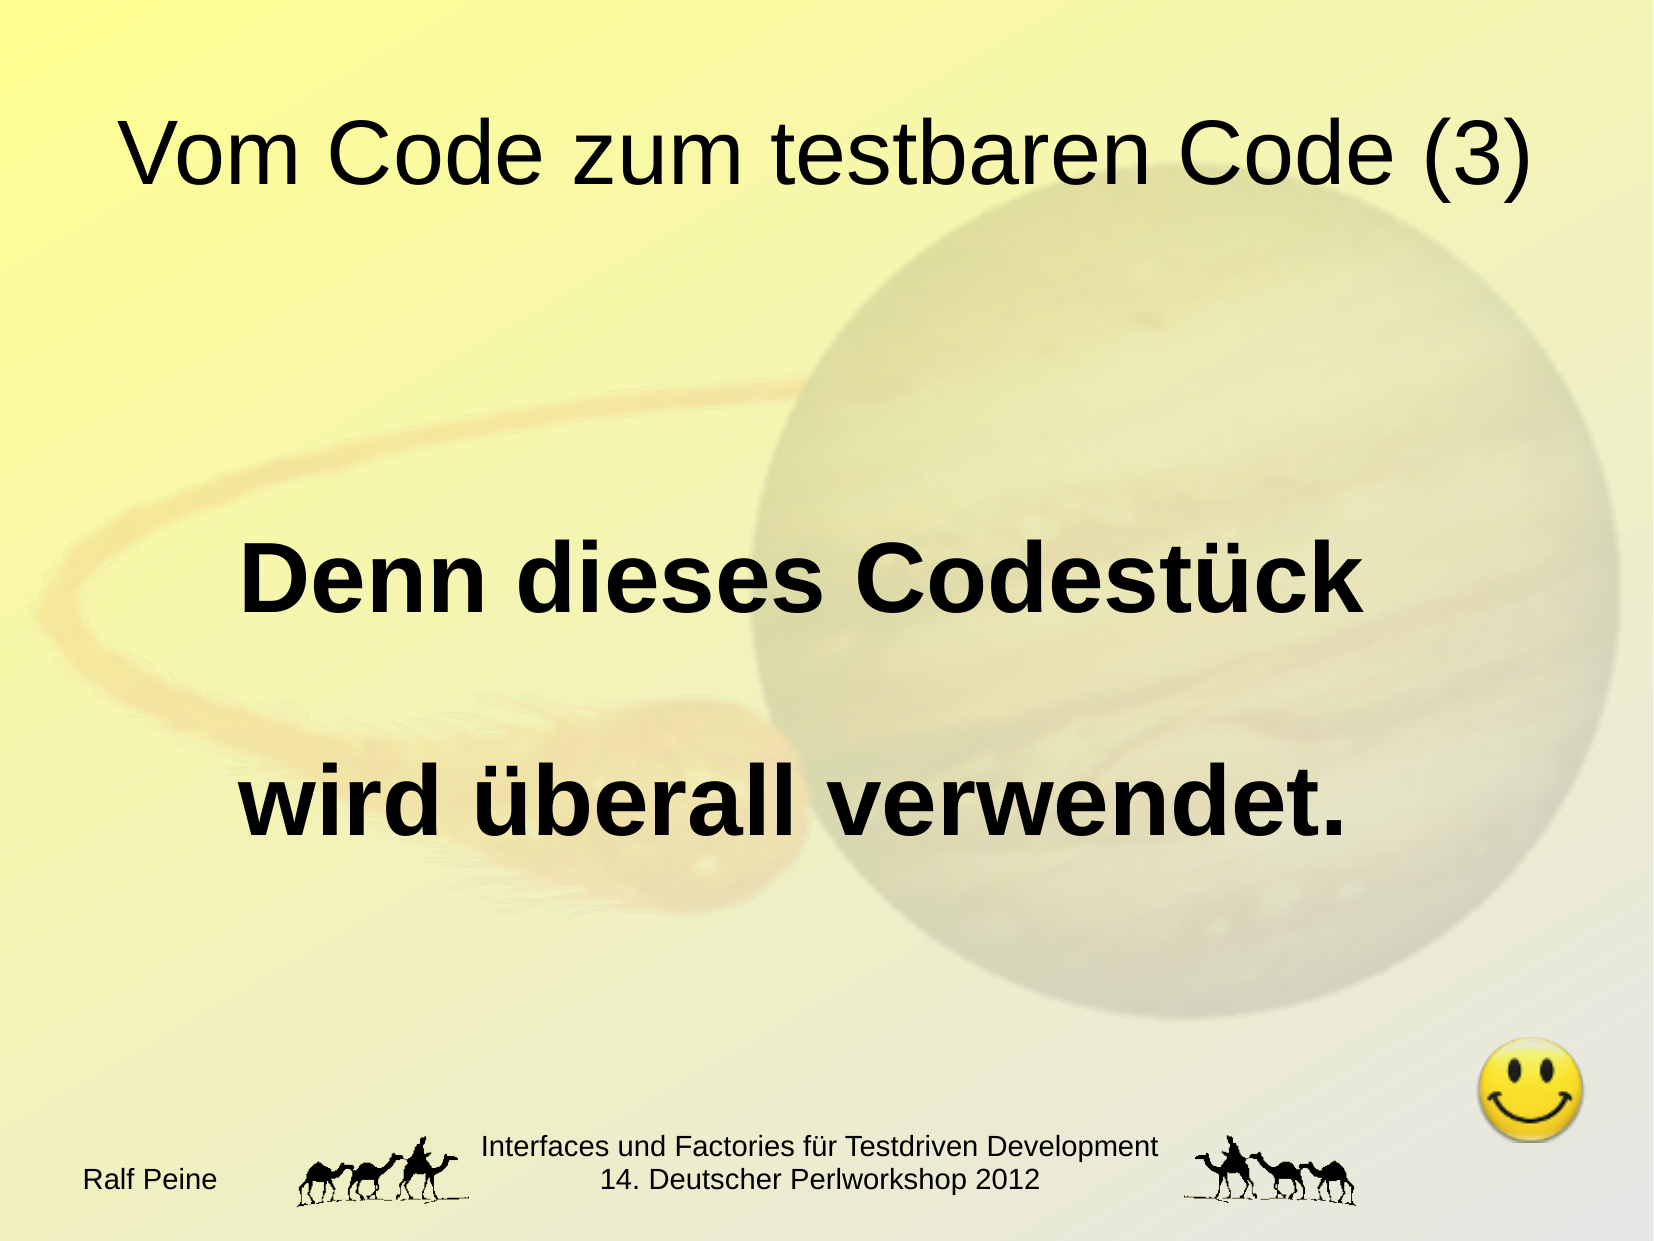

# Vom Code zum testbaren Code (3)
Denn dieses Codestück
wird überall verwendet.